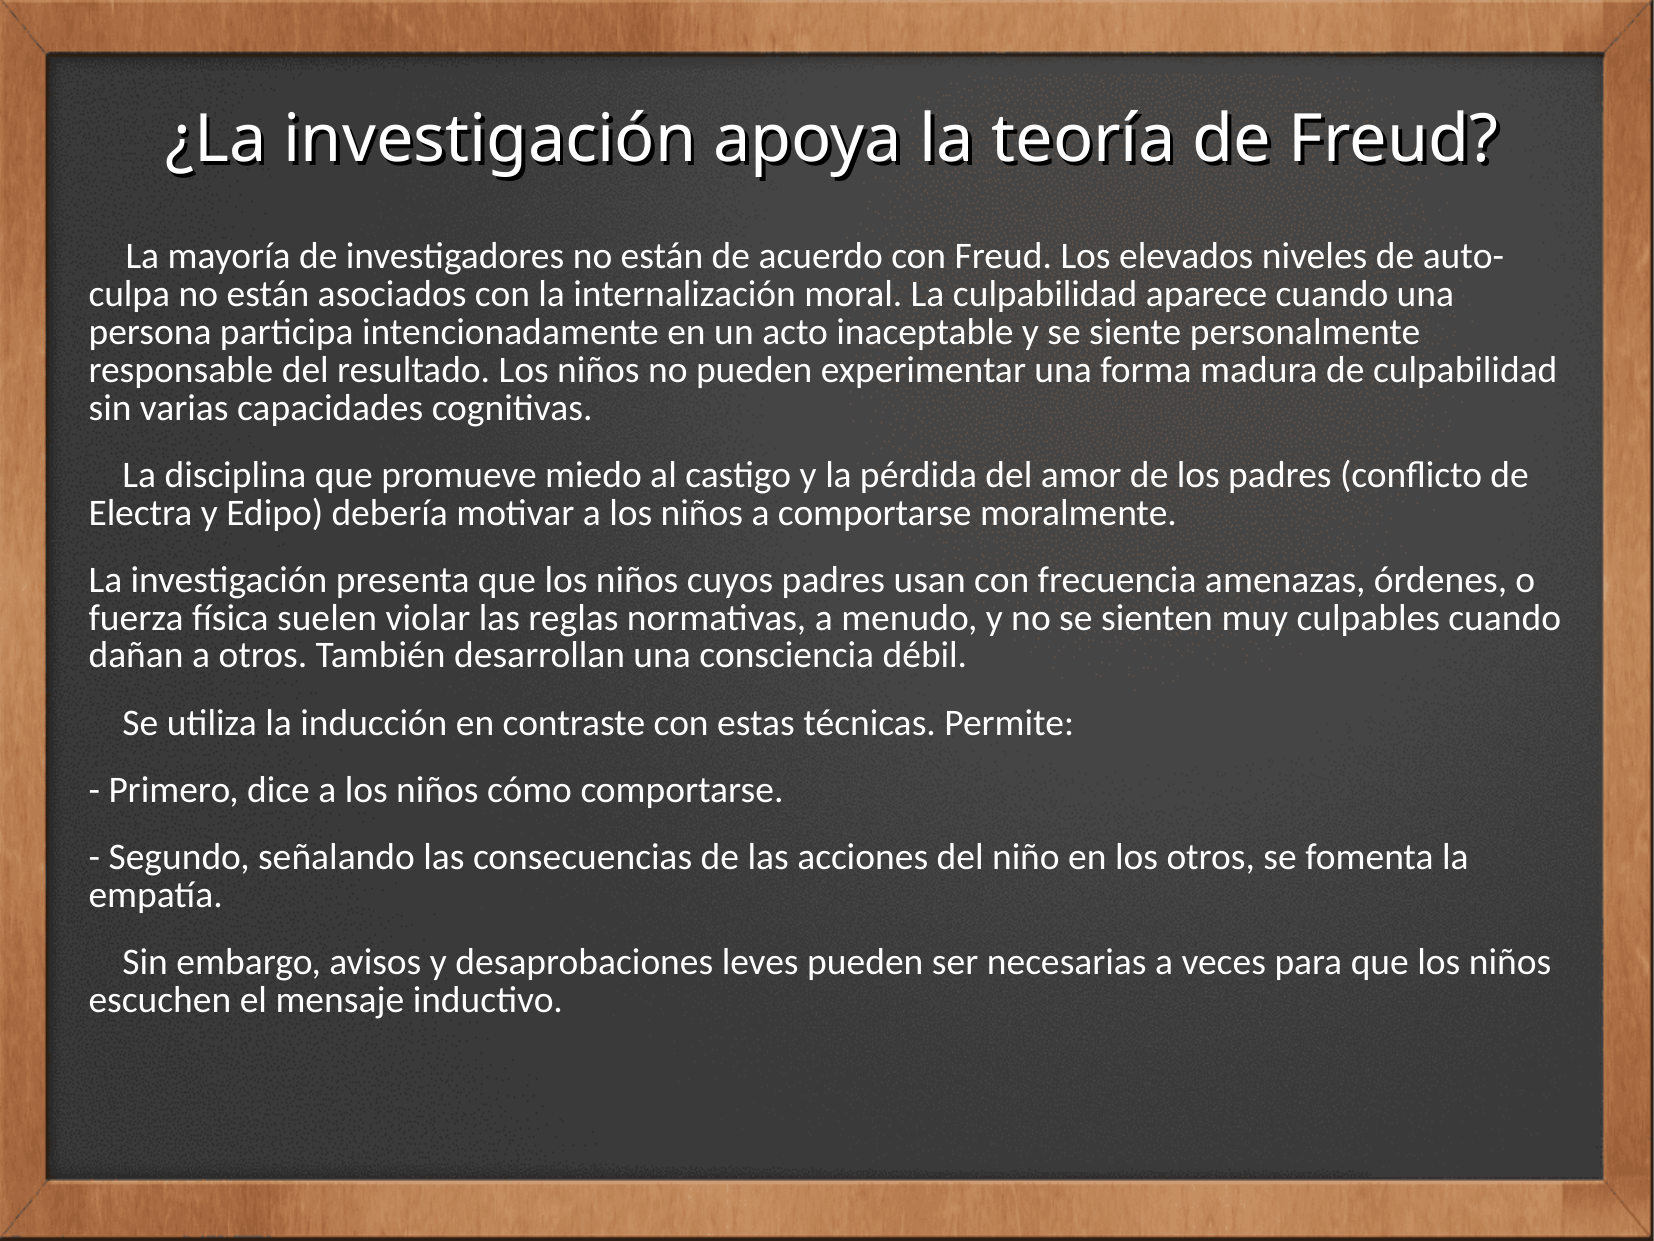

# ¿La investigación apoya la teoría de Freud?
 La mayoría de investigadores no están de acuerdo con Freud. Los elevados niveles de auto-culpa no están asociados con la internalización moral. La culpabilidad aparece cuando una persona participa intencionadamente en un acto inaceptable y se siente personalmente responsable del resultado. Los niños no pueden experimentar una forma madura de culpabilidad sin varias capacidades cognitivas.
 La disciplina que promueve miedo al castigo y la pérdida del amor de los padres (conflicto de Electra y Edipo) debería motivar a los niños a comportarse moralmente.
La investigación presenta que los niños cuyos padres usan con frecuencia amenazas, órdenes, o fuerza física suelen violar las reglas normativas, a menudo, y no se sienten muy culpables cuando dañan a otros. También desarrollan una consciencia débil.
 Se utiliza la inducción en contraste con estas técnicas. Permite:
- Primero, dice a los niños cómo comportarse.
- Segundo, señalando las consecuencias de las acciones del niño en los otros, se fomenta la empatía.
 Sin embargo, avisos y desaprobaciones leves pueden ser necesarias a veces para que los niños escuchen el mensaje inductivo.